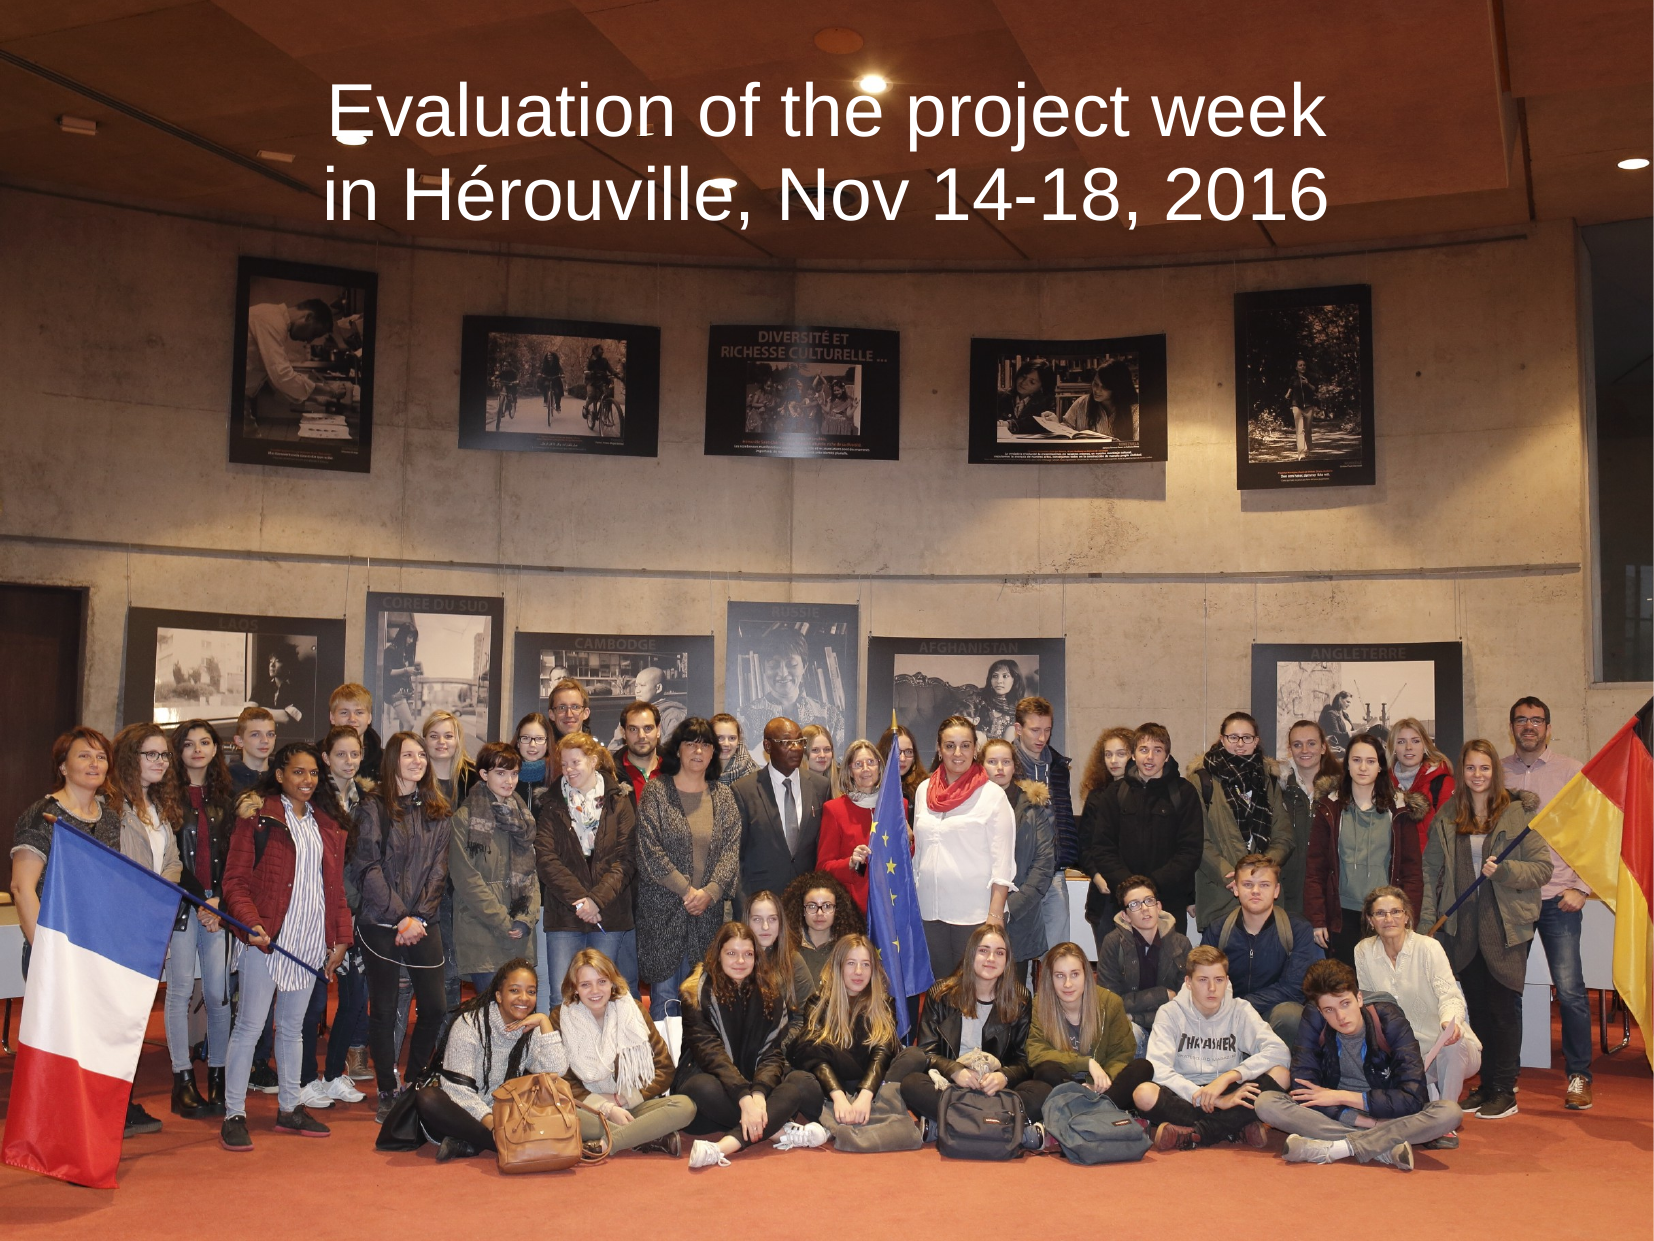

# Evaluation of the project week in Hérouville, Nov 14-18, 2016